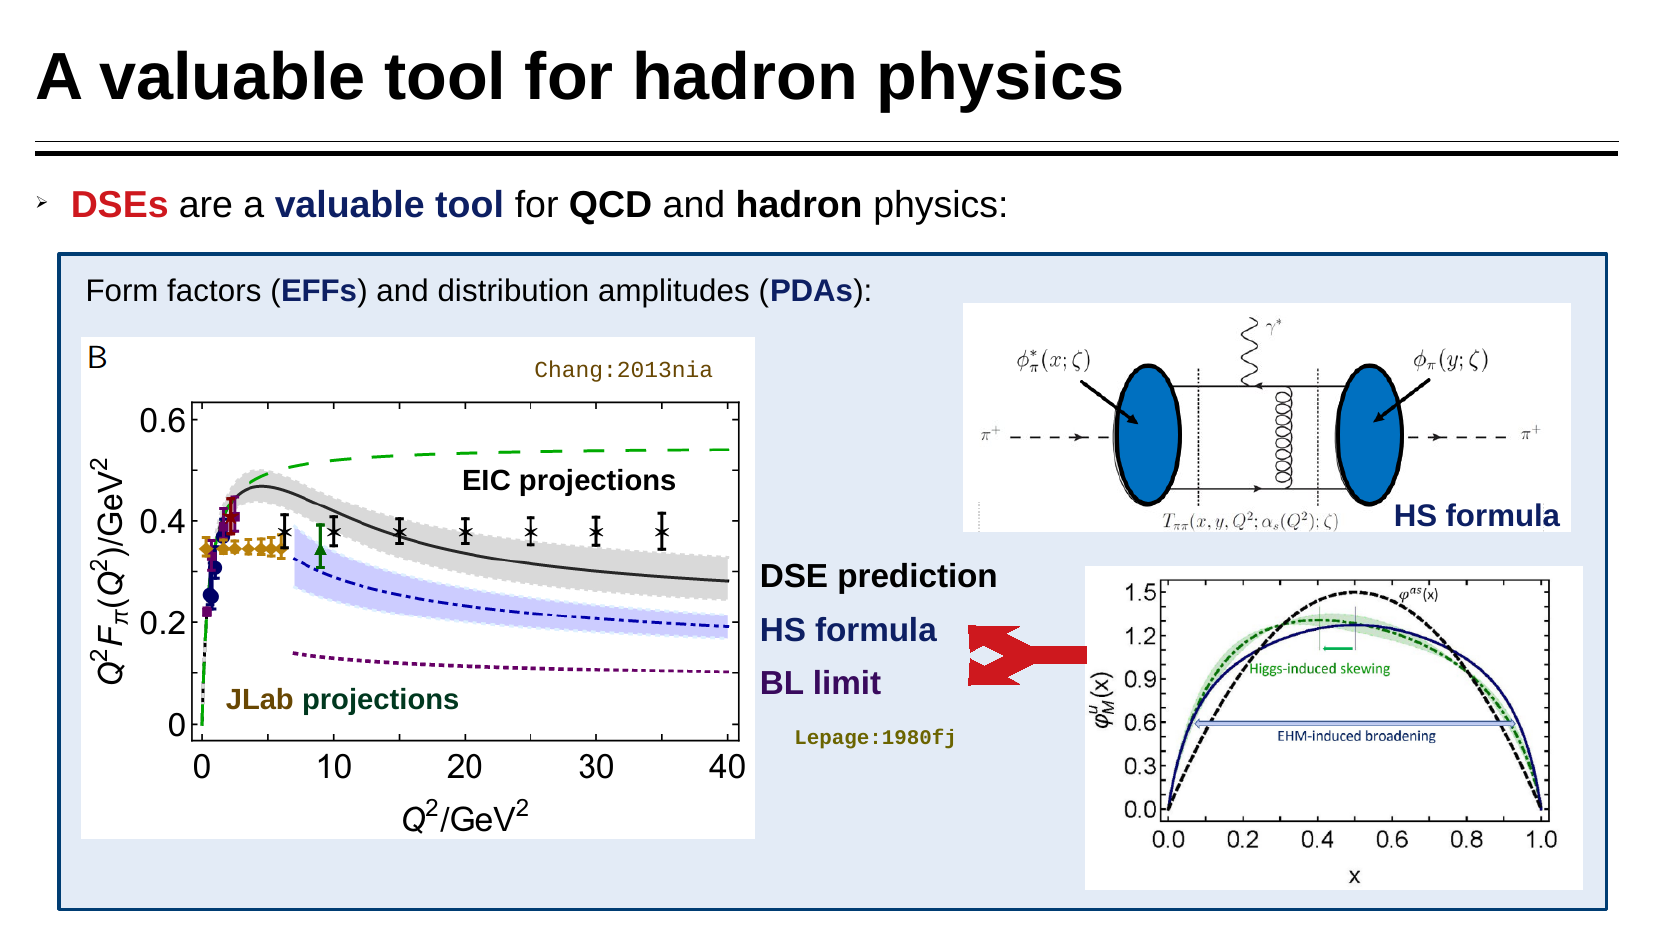

A valuable tool for hadron physics
# DSEs are a valuable tool for QCD and hadron physics:
Form factors (EFFs) and distribution amplitudes (PDAs):
Chang:2013nia
EIC projections
HS formula
DSE prediction
HS formula
BL limit
JLab projections
Lepage:1980fj